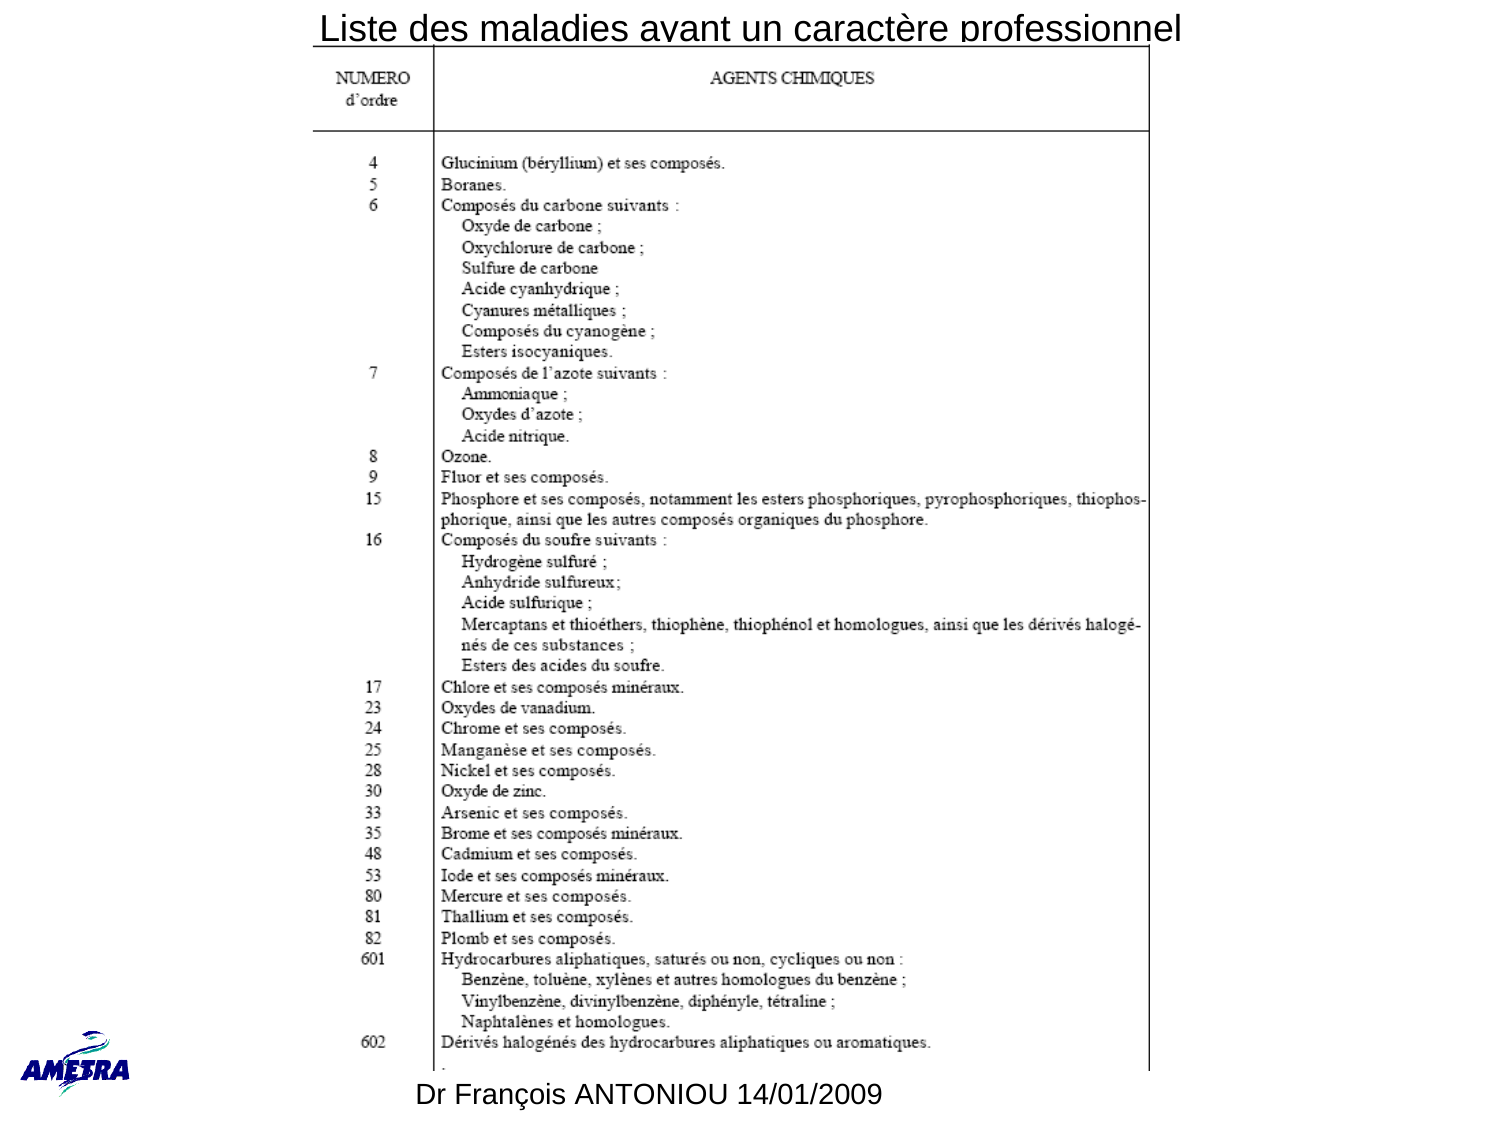

# Liste des maladies ayant un caractère professionnel
Dr François ANTONIOU 14/01/2009